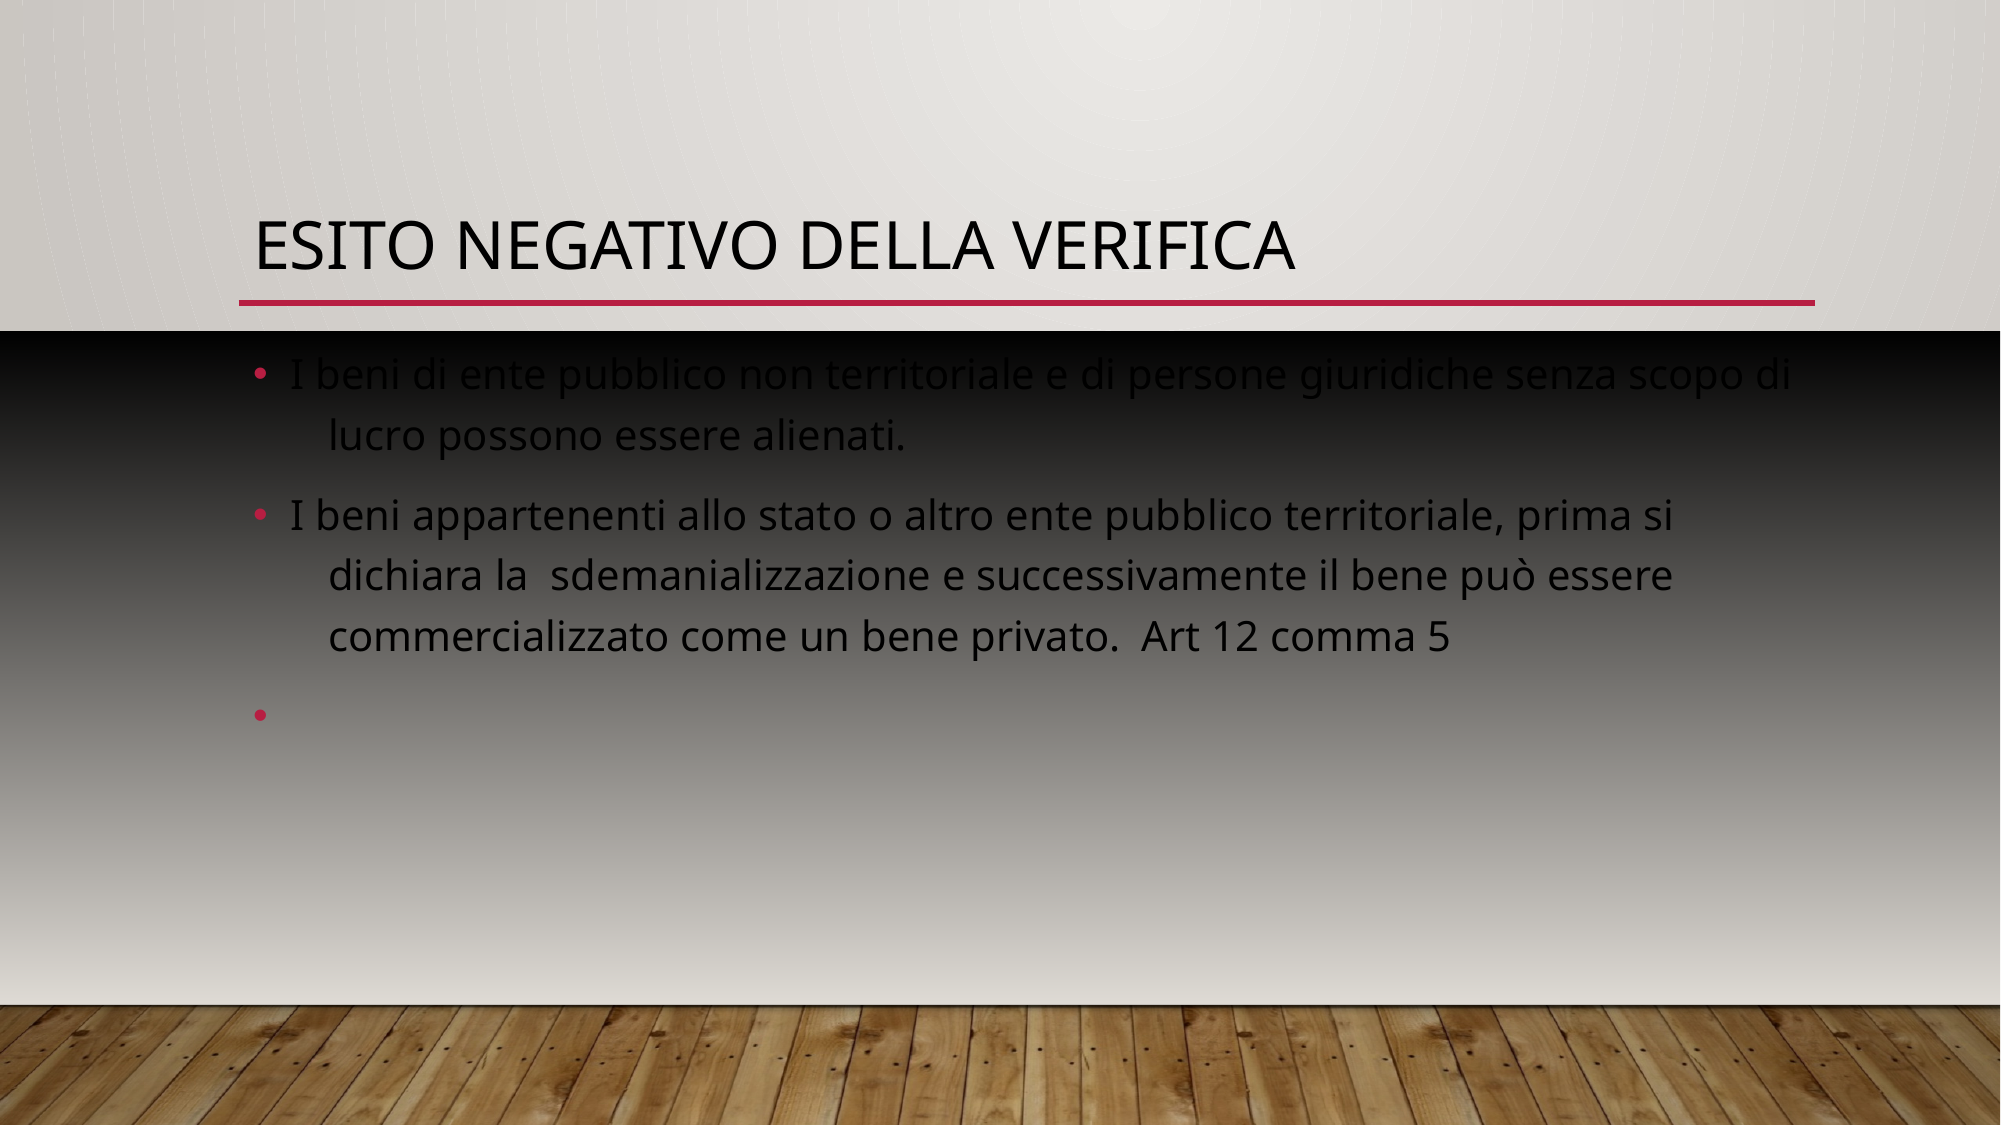

# Esito negativo della verifica
I beni di ente pubblico non territoriale e di persone giuridiche senza scopo di lucro possono essere alienati.
I beni appartenenti allo stato o altro ente pubblico territoriale, prima si dichiara la sdemanializzazione e successivamente il bene può essere commercializzato come un bene privato. Art 12 comma 5